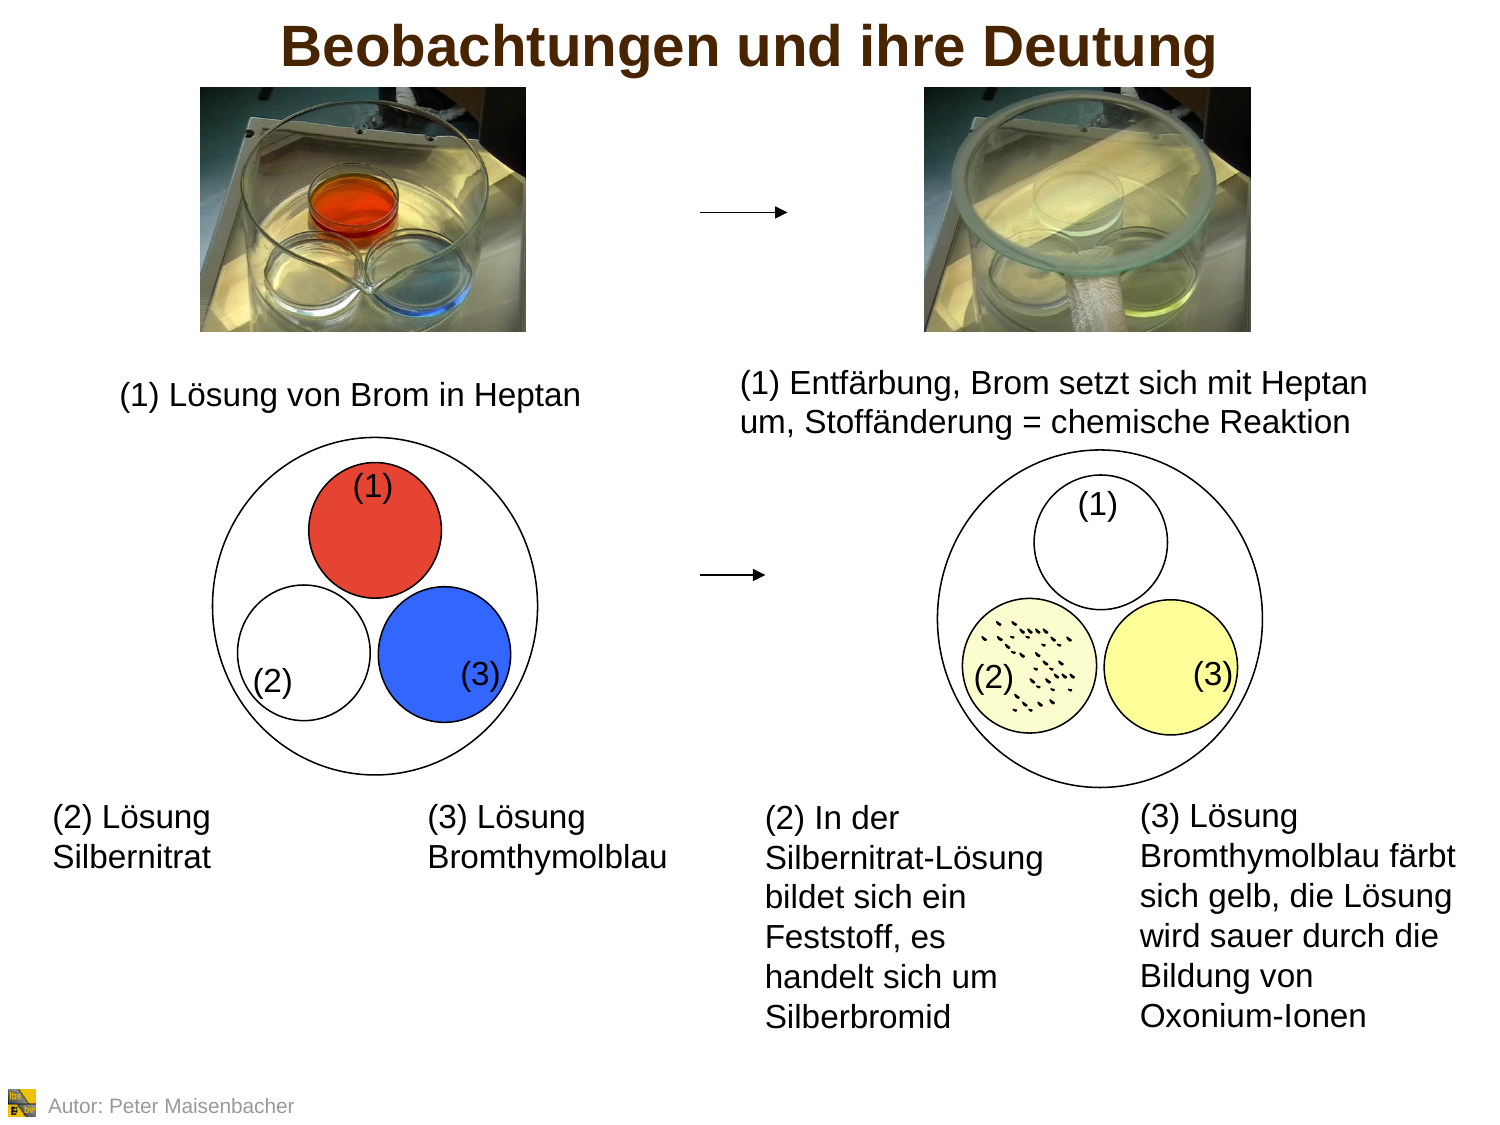

# Beobachtungen und ihre Deutung
(1) Entfärbung, Brom setzt sich mit Heptan um, Stoffänderung = chemische Reaktion
(1) Lösung von Brom in Heptan
(1)
(1)
(3)
(3)
(2)
(2)
(3) Lösung Bromthymolblau färbt sich gelb, die Lösung wird sauer durch die Bildung von Oxonium-Ionen
(2) Lösung Silbernitrat
(3) Lösung Bromthymolblau
(2) In der Silbernitrat-Lösung bildet sich ein Feststoff, es handelt sich um Silberbromid
Peter Maisenbacher